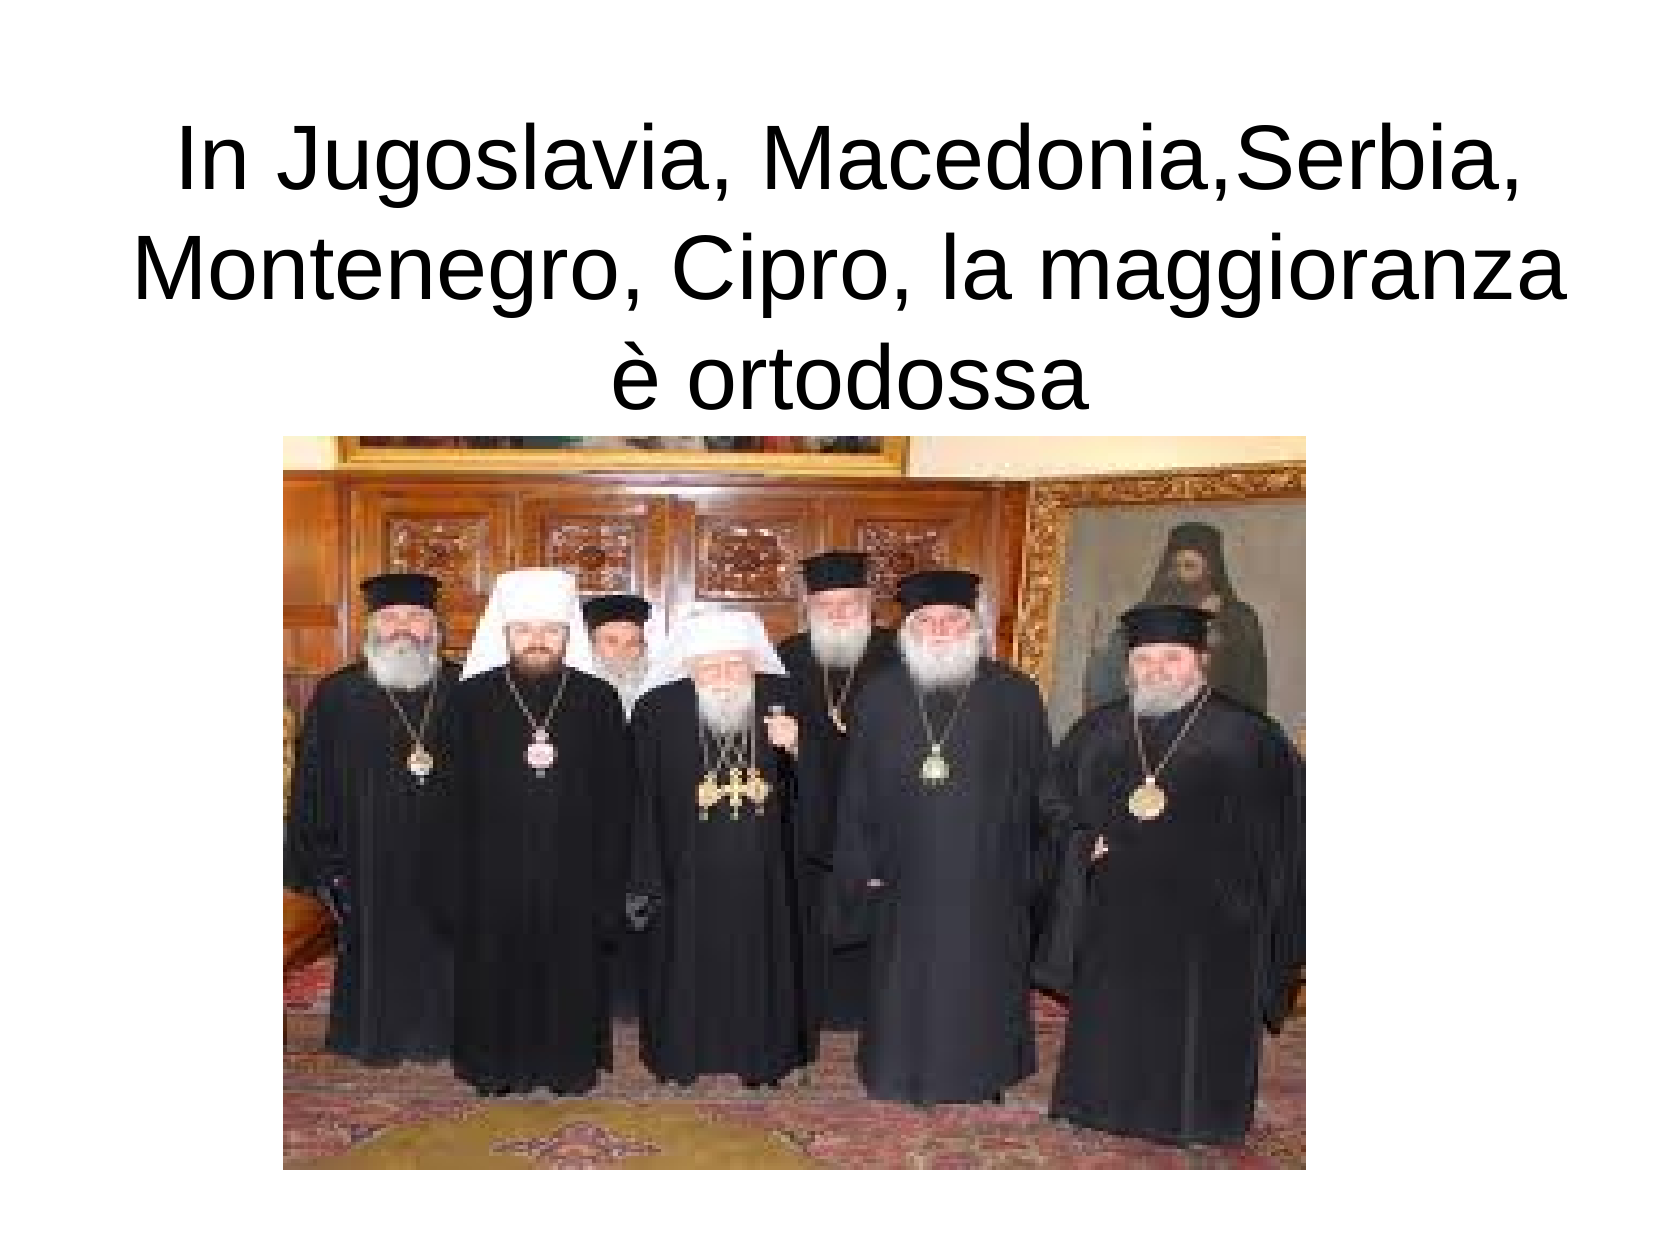

# In Jugoslavia, Macedonia,Serbia, Montenegro, Cipro, la maggioranza è ortodossa